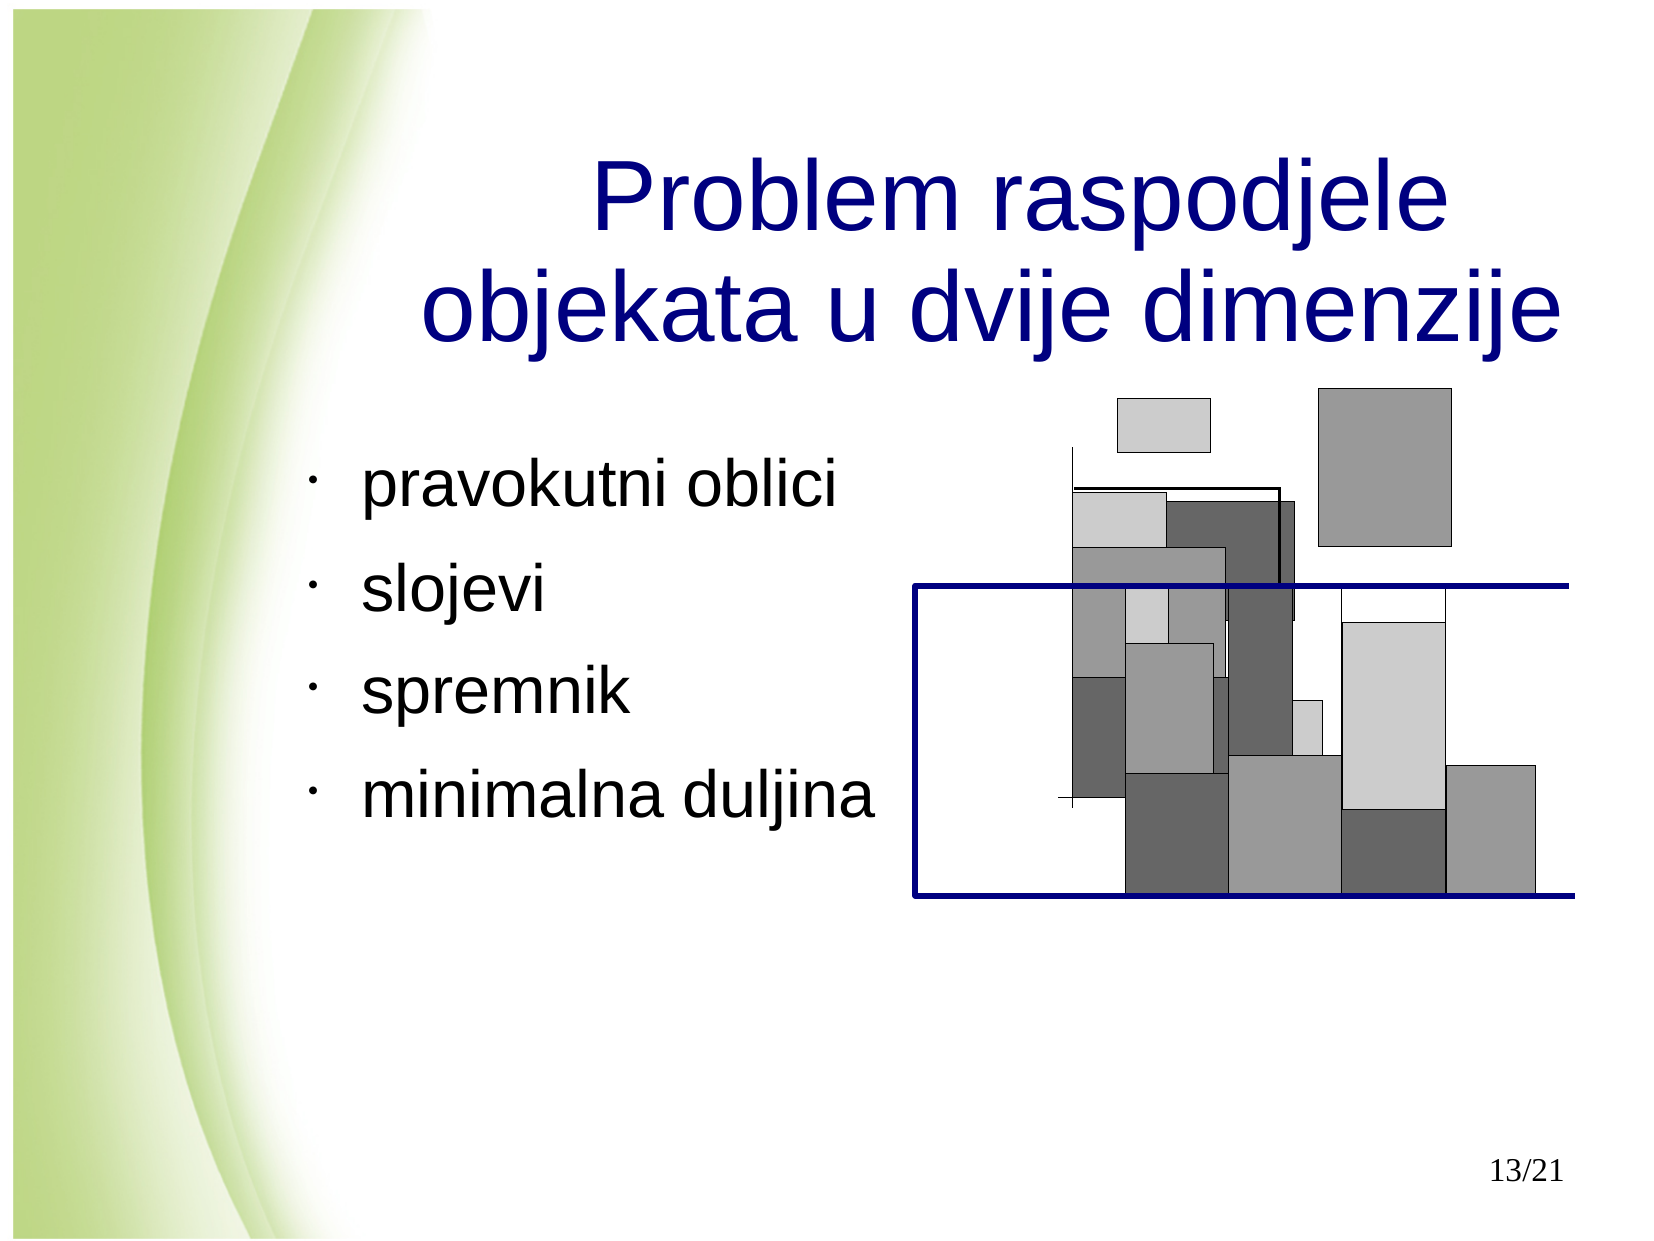

# Problem raspodjele objekata u dvije dimenzije
pravokutni oblici
slojevi
spremnik
minimalna duljina